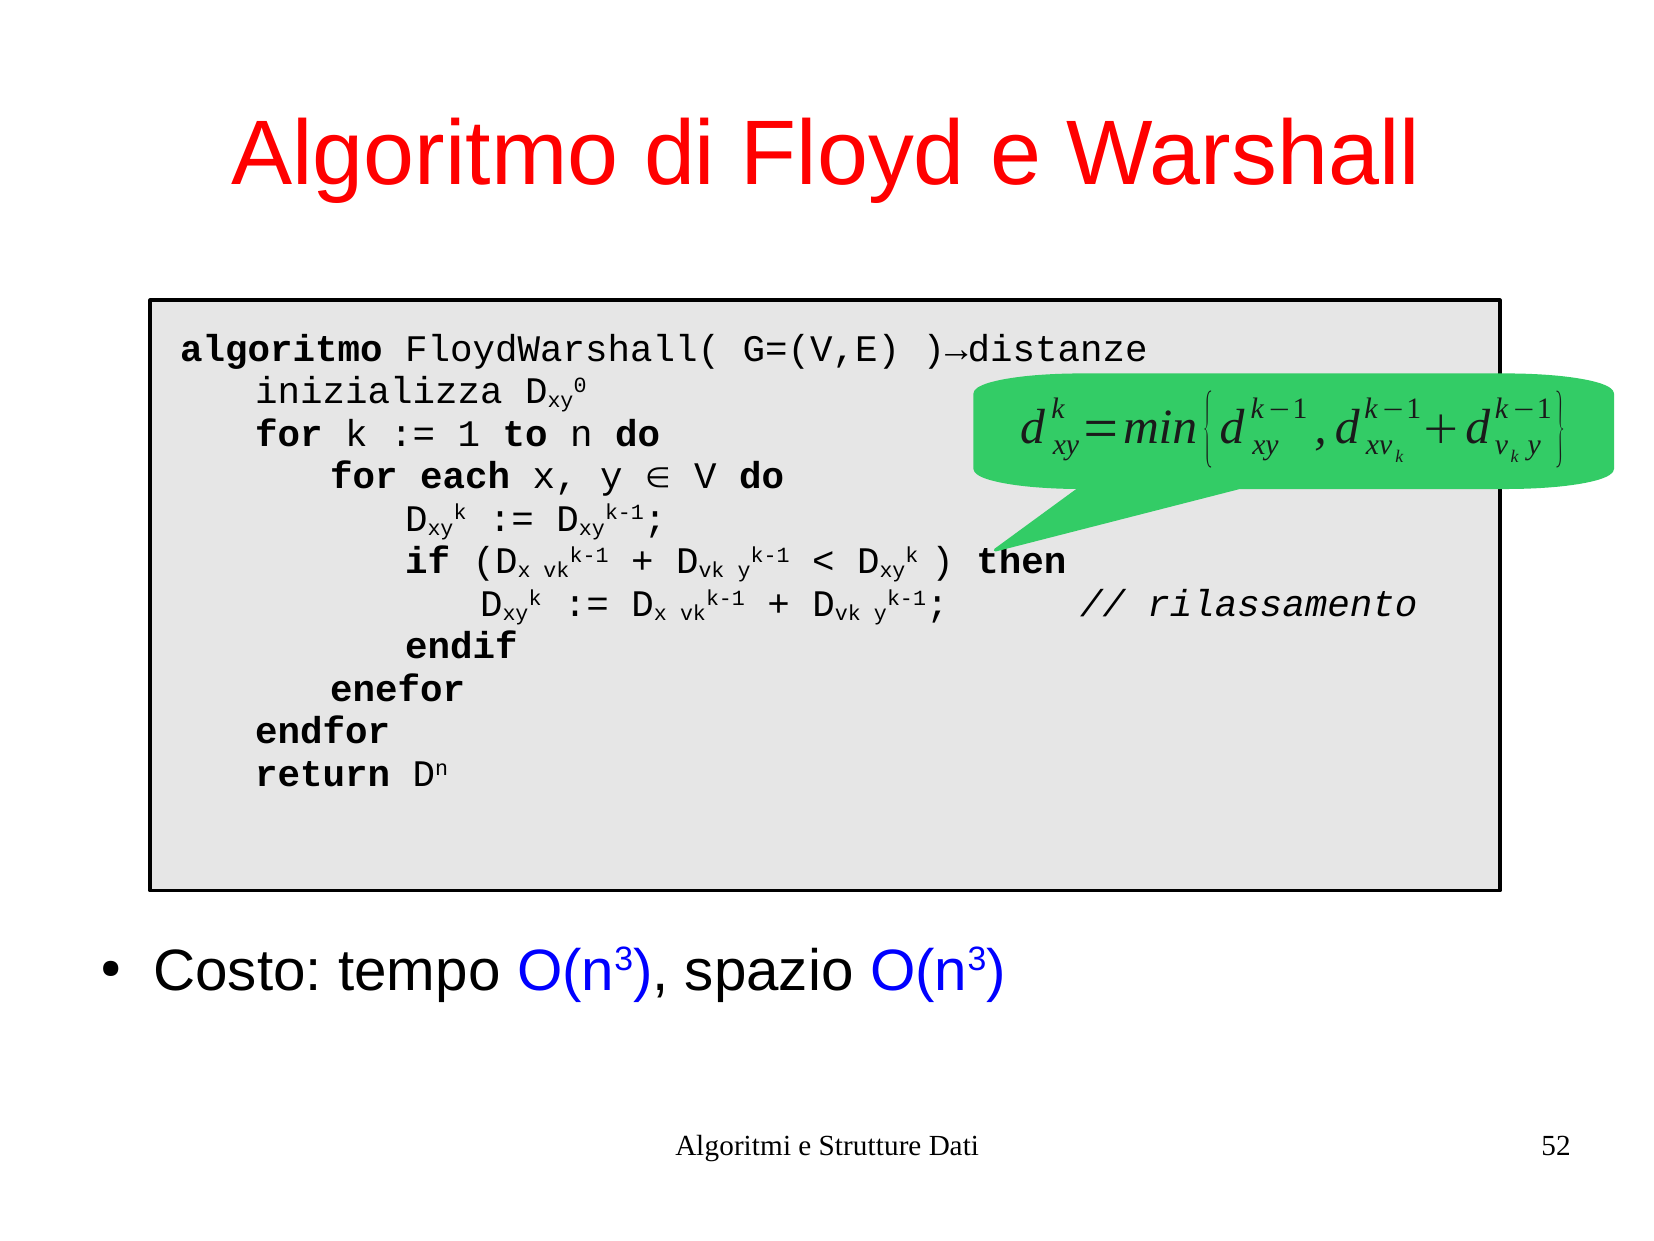

# Algoritmo di Floyd e Warshall
algoritmo FloydWarshall( G=(V,E) )→distanze
	inizializza Dxy0
	for k := 1 to n do
		for each x, y  V do
			Dxyk := Dxyk-1;
			if (Dx vkk-1 + Dvk yk-1 < Dxyk ) then
				Dxyk := Dx vkk-1 + Dvk yk-1;		// rilassamento
			endif
		enefor
	endfor
	return Dn
Costo: tempo O(n3), spazio O(n3)
Algoritmi e Strutture Dati
52